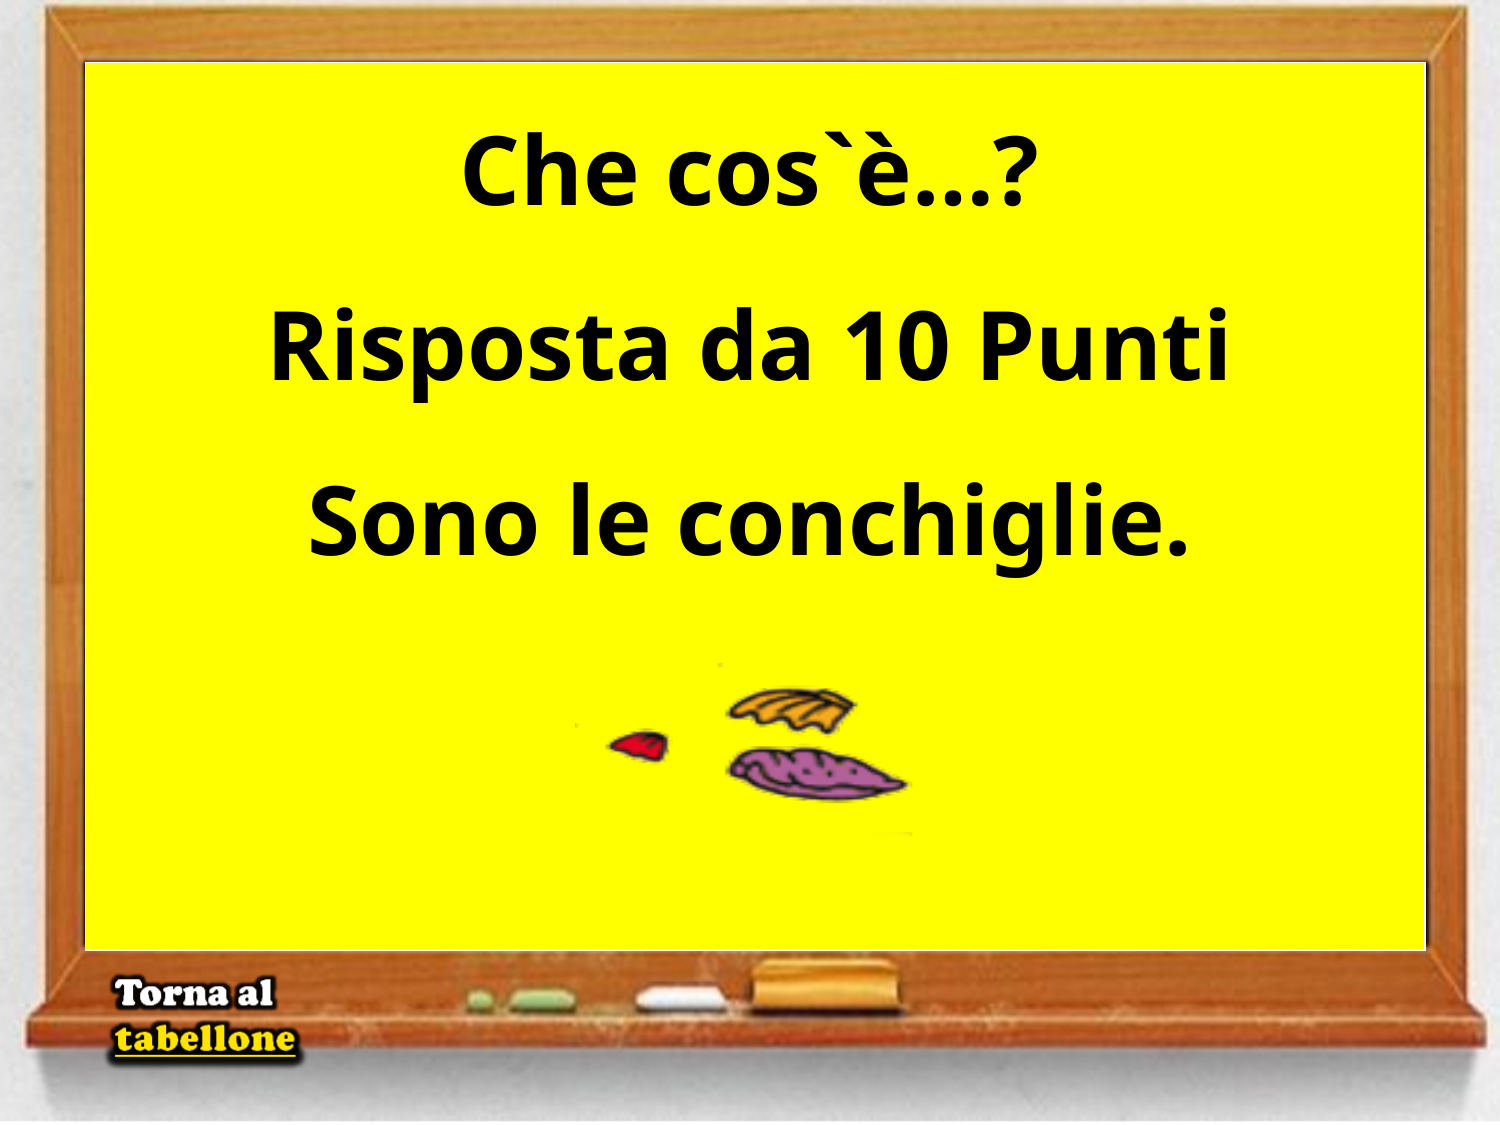

Che cos`è…?
Risposta da 10 Punti
Sono le conchiglie.